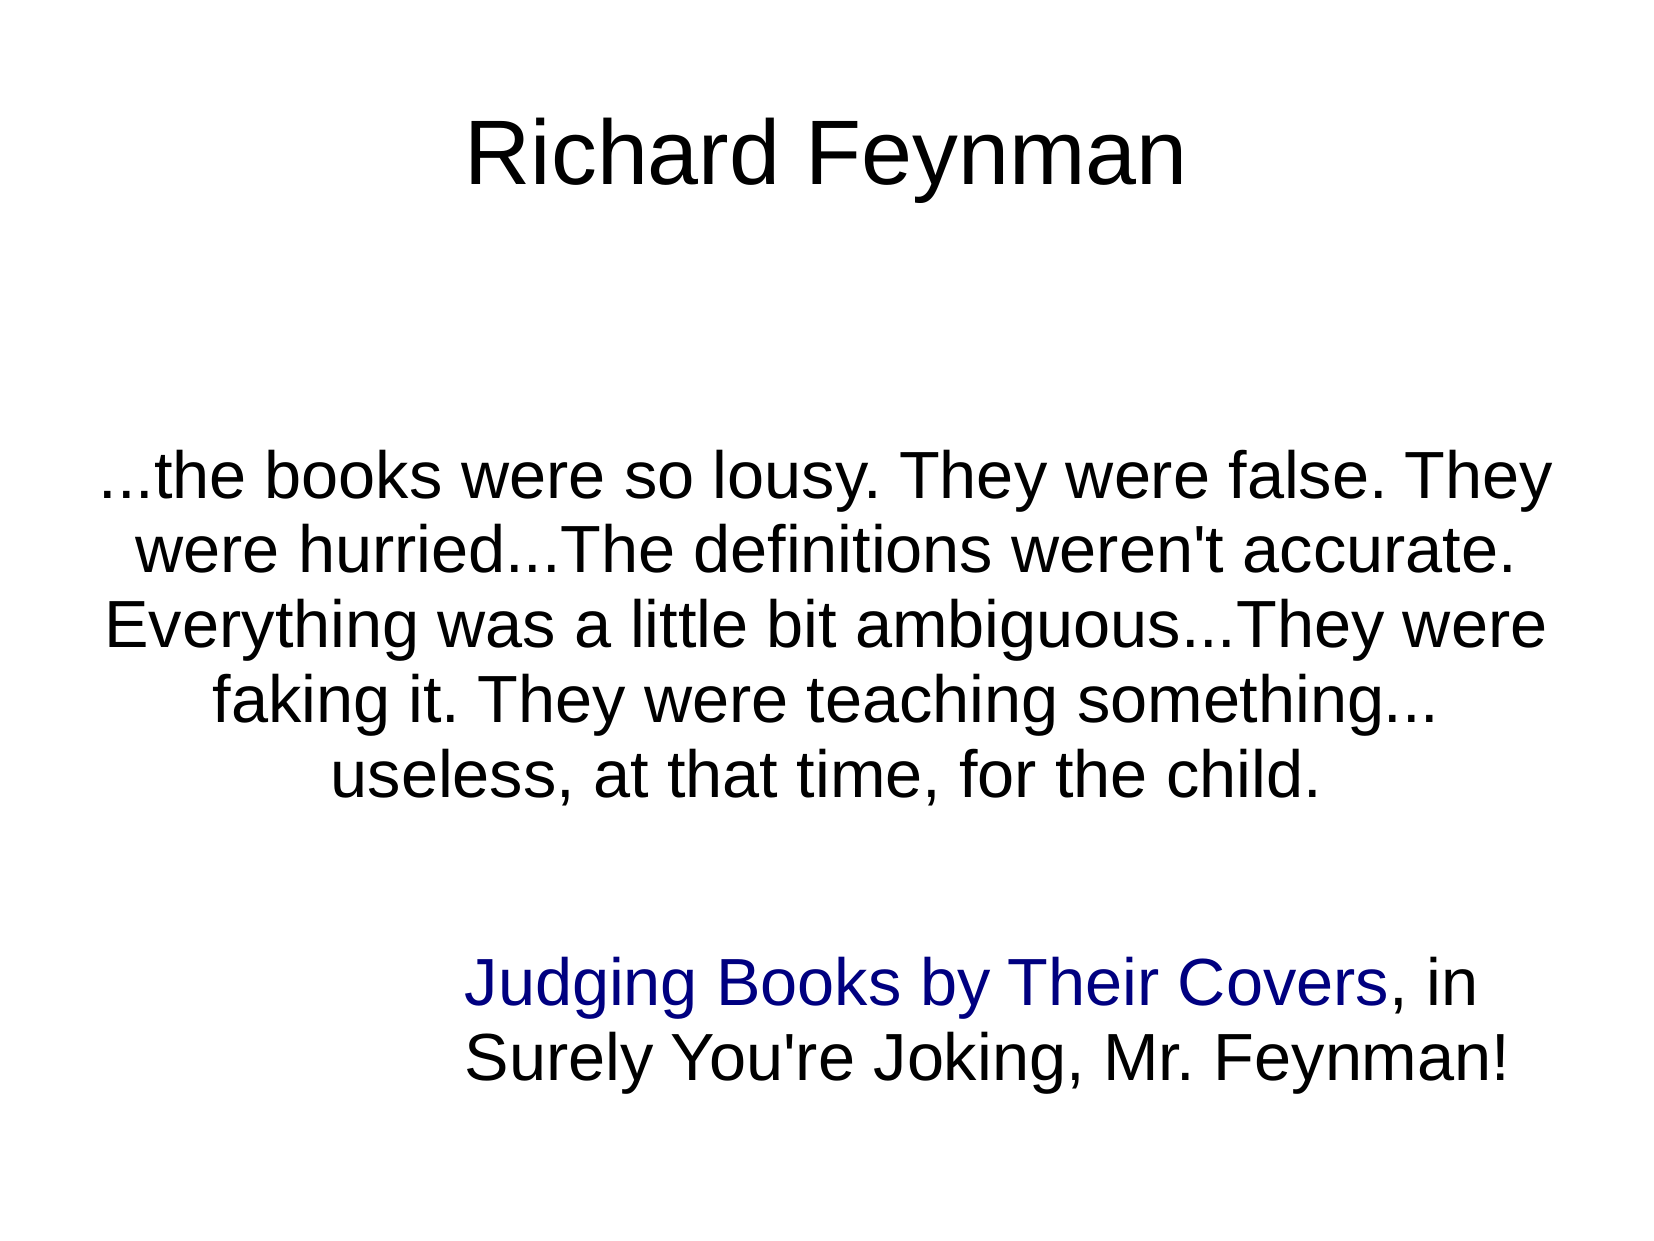

# Richard Feynman
...the books were so lousy. They were false. They were hurried...The definitions weren't accurate. Everything was a little bit ambiguous...They were faking it. They were teaching something...
useless, at that time, for the child.
Judging Books by Their Covers, in Surely You're Joking, Mr. Feynman!